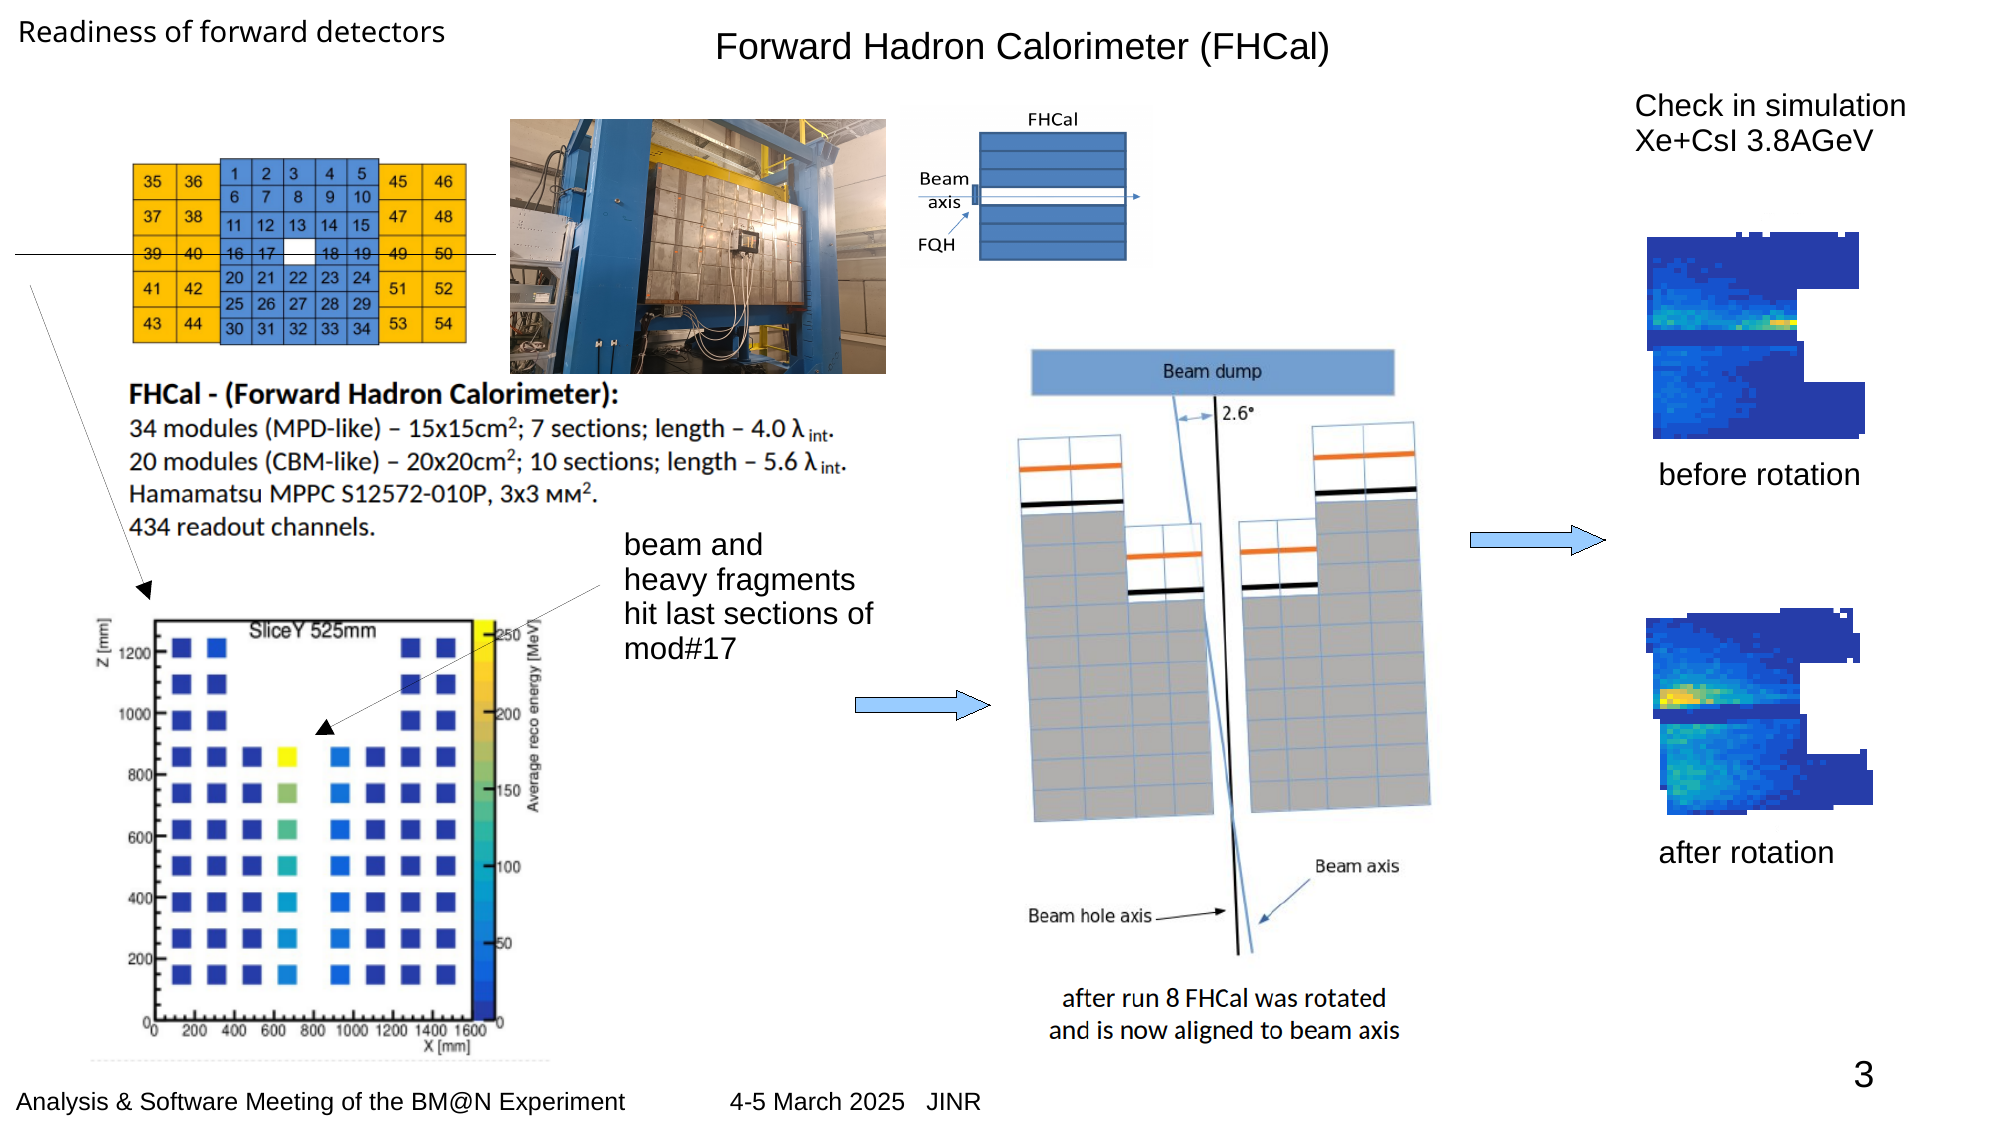

Readiness of forward detectors
Forward Hadron Calorimeter (FHCal)
Check in simulation
Xe+CsI 3.8AGeV
before rotation
beam and
heavy fragments
hit last sections of
mod#17
after rotation
Analysis & Software Meeting of the BM@N Experiment 4-5 March 2025 JINR